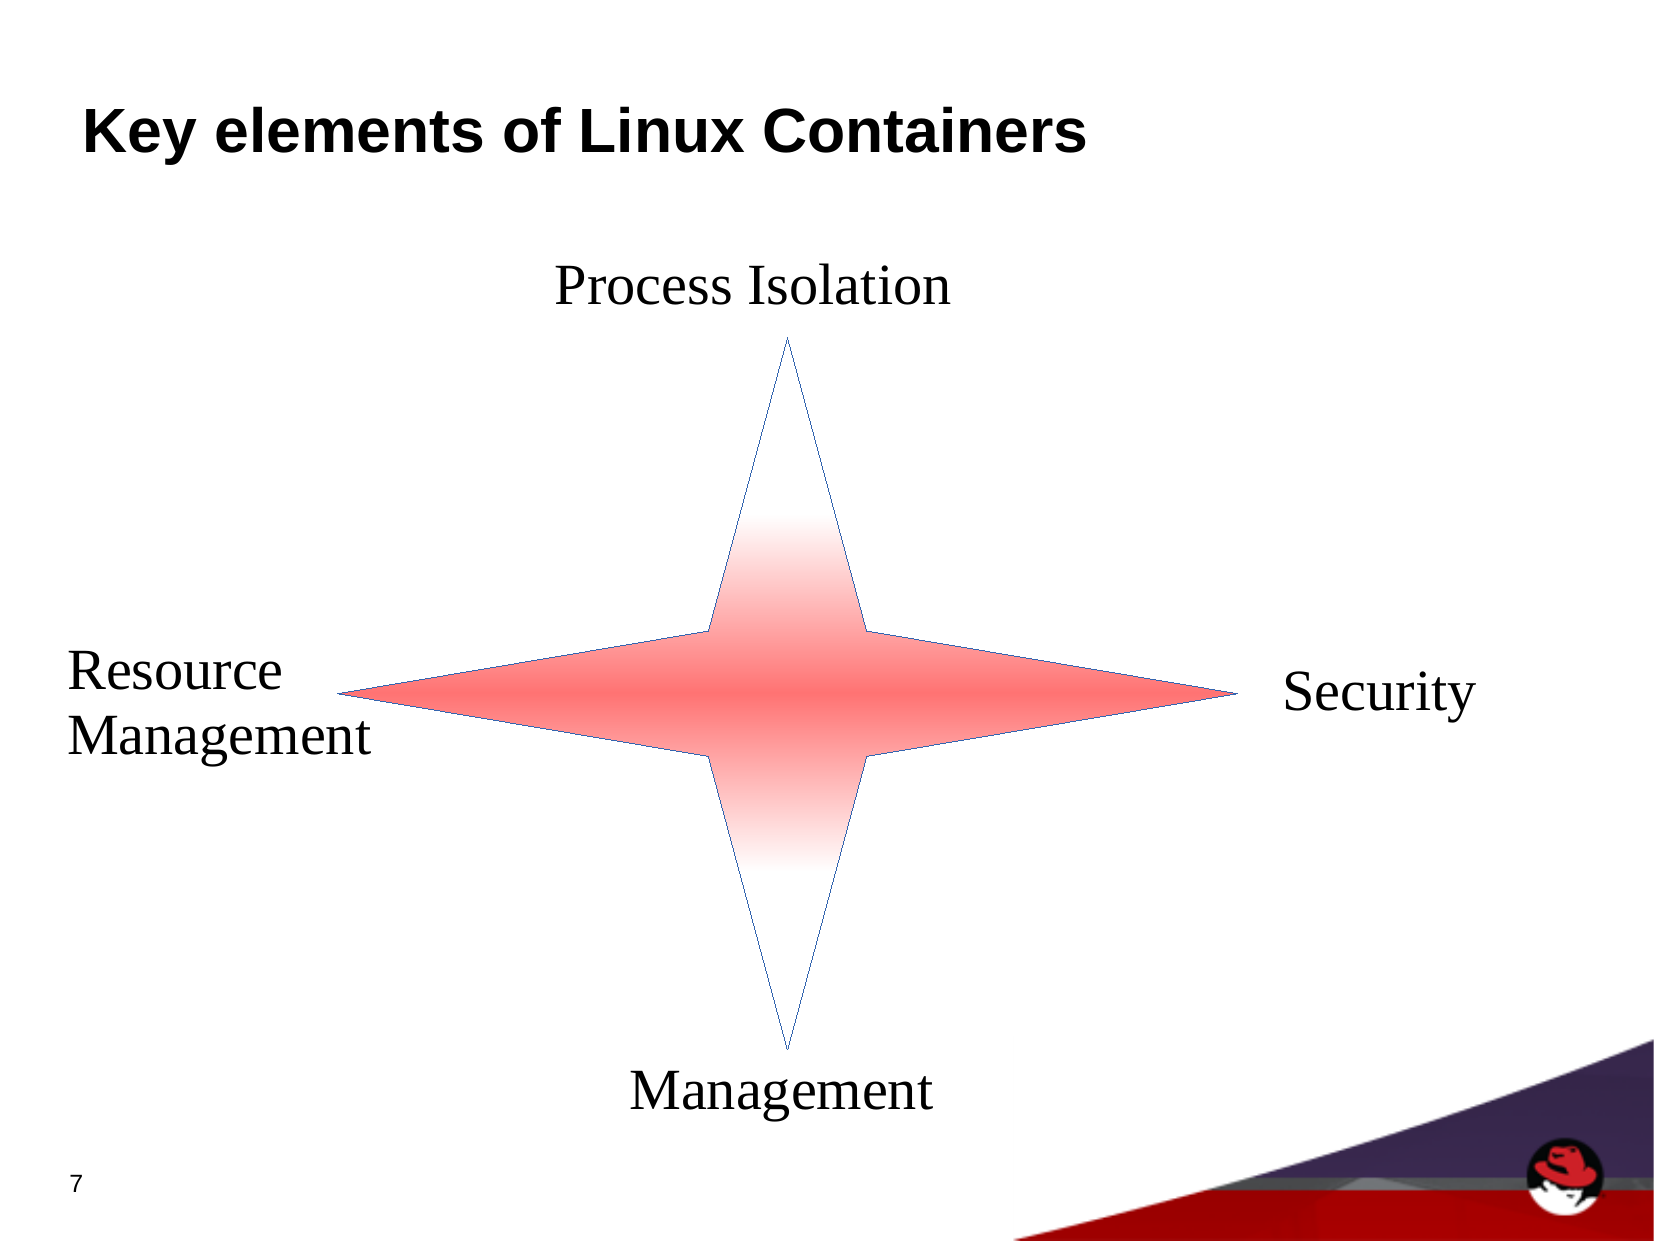

# Key elements of Linux Containers
Process Isolation
Resource Management
Security
 Management